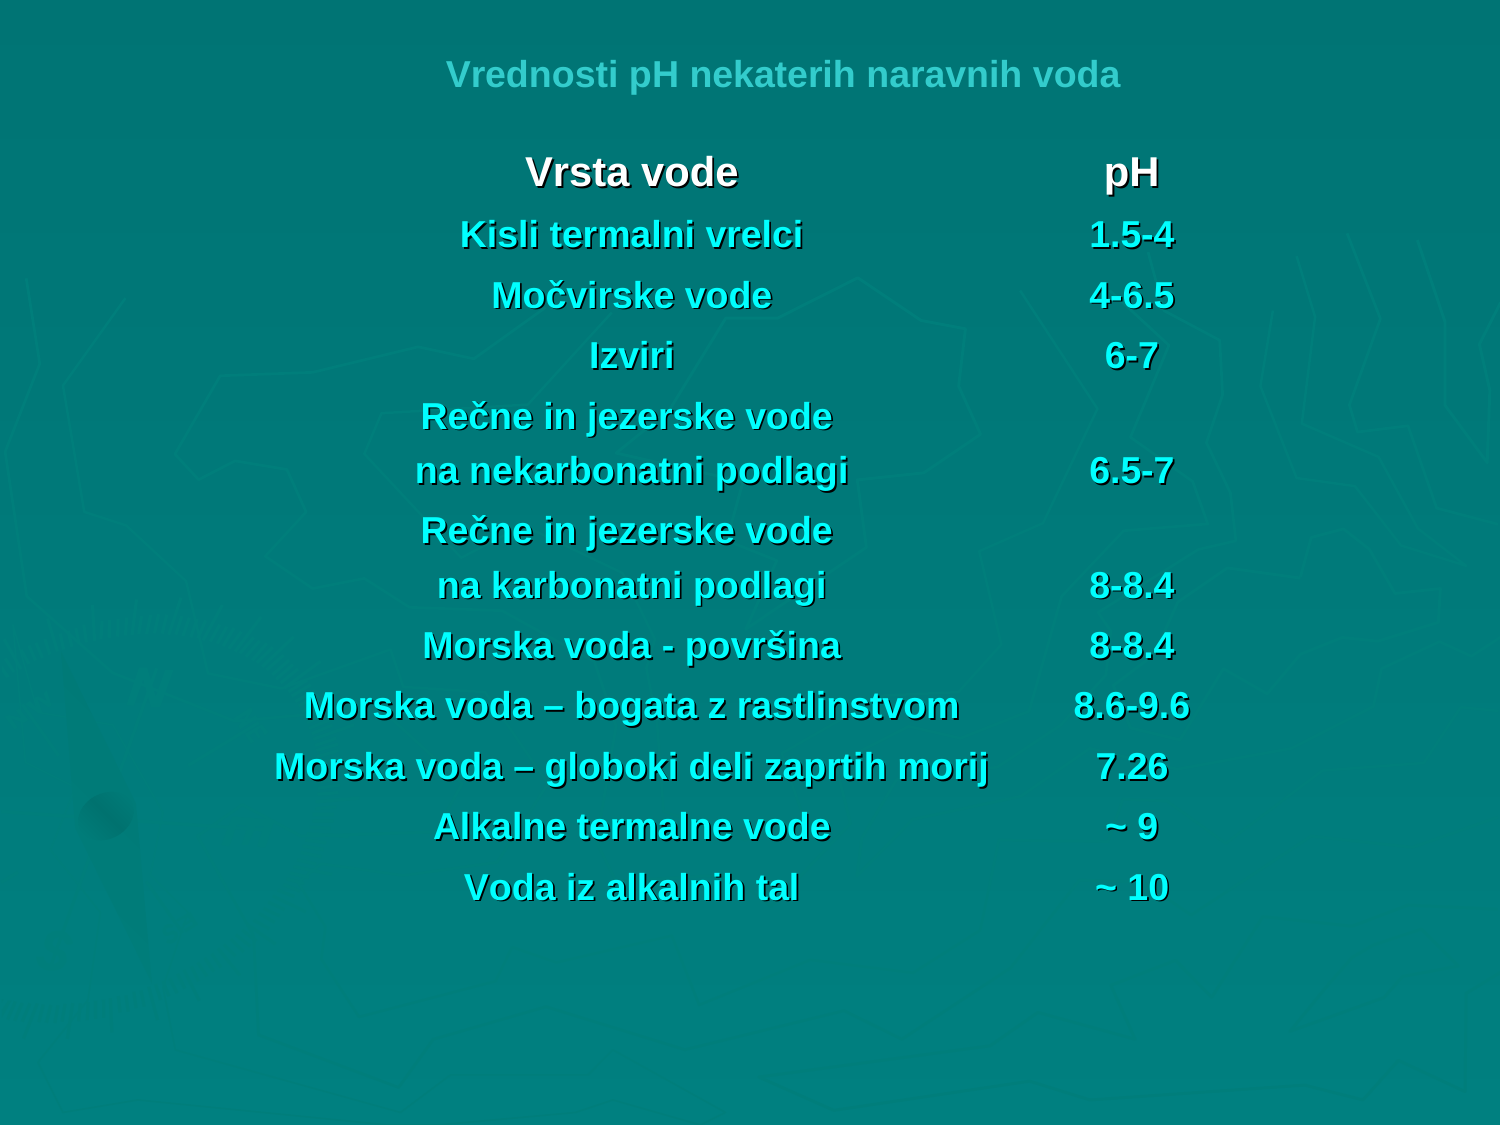

Vrednosti pH nekaterih naravnih voda
| Vrsta vode | pH |
| --- | --- |
| Kisli termalni vrelci | 1.5-4 |
| Močvirske vode | 4-6.5 |
| Izviri | 6-7 |
| Rečne in jezerske vode na nekarbonatni podlagi | 6.5-7 |
| Rečne in jezerske vode na karbonatni podlagi | 8-8.4 |
| Morska voda - površina | 8-8.4 |
| Morska voda – bogata z rastlinstvom | 8.6-9.6 |
| Morska voda – globoki deli zaprtih morij | 7.26 |
| Alkalne termalne vode | ~ 9 |
| Voda iz alkalnih tal | ~ 10 |